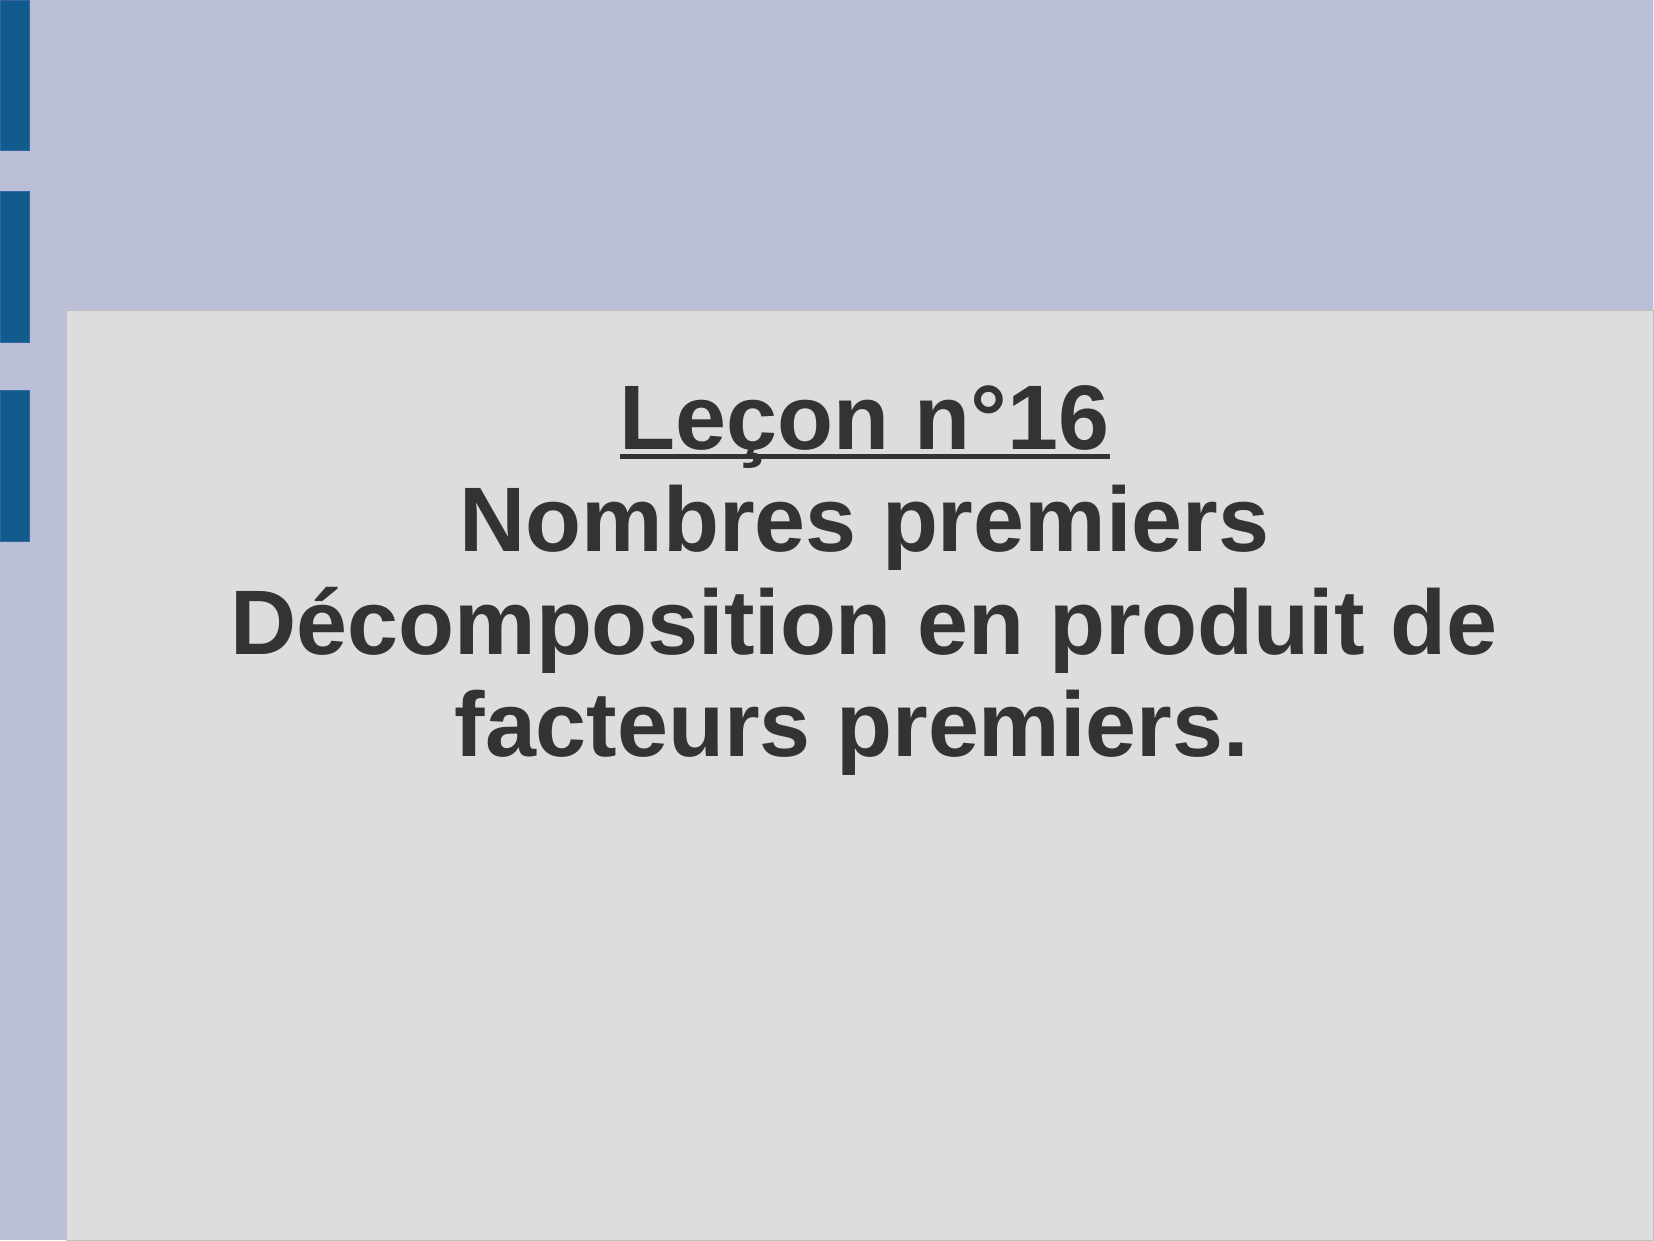

# Leçon n°16 Nombres premiers Décomposition en produit de facteurs premiers.